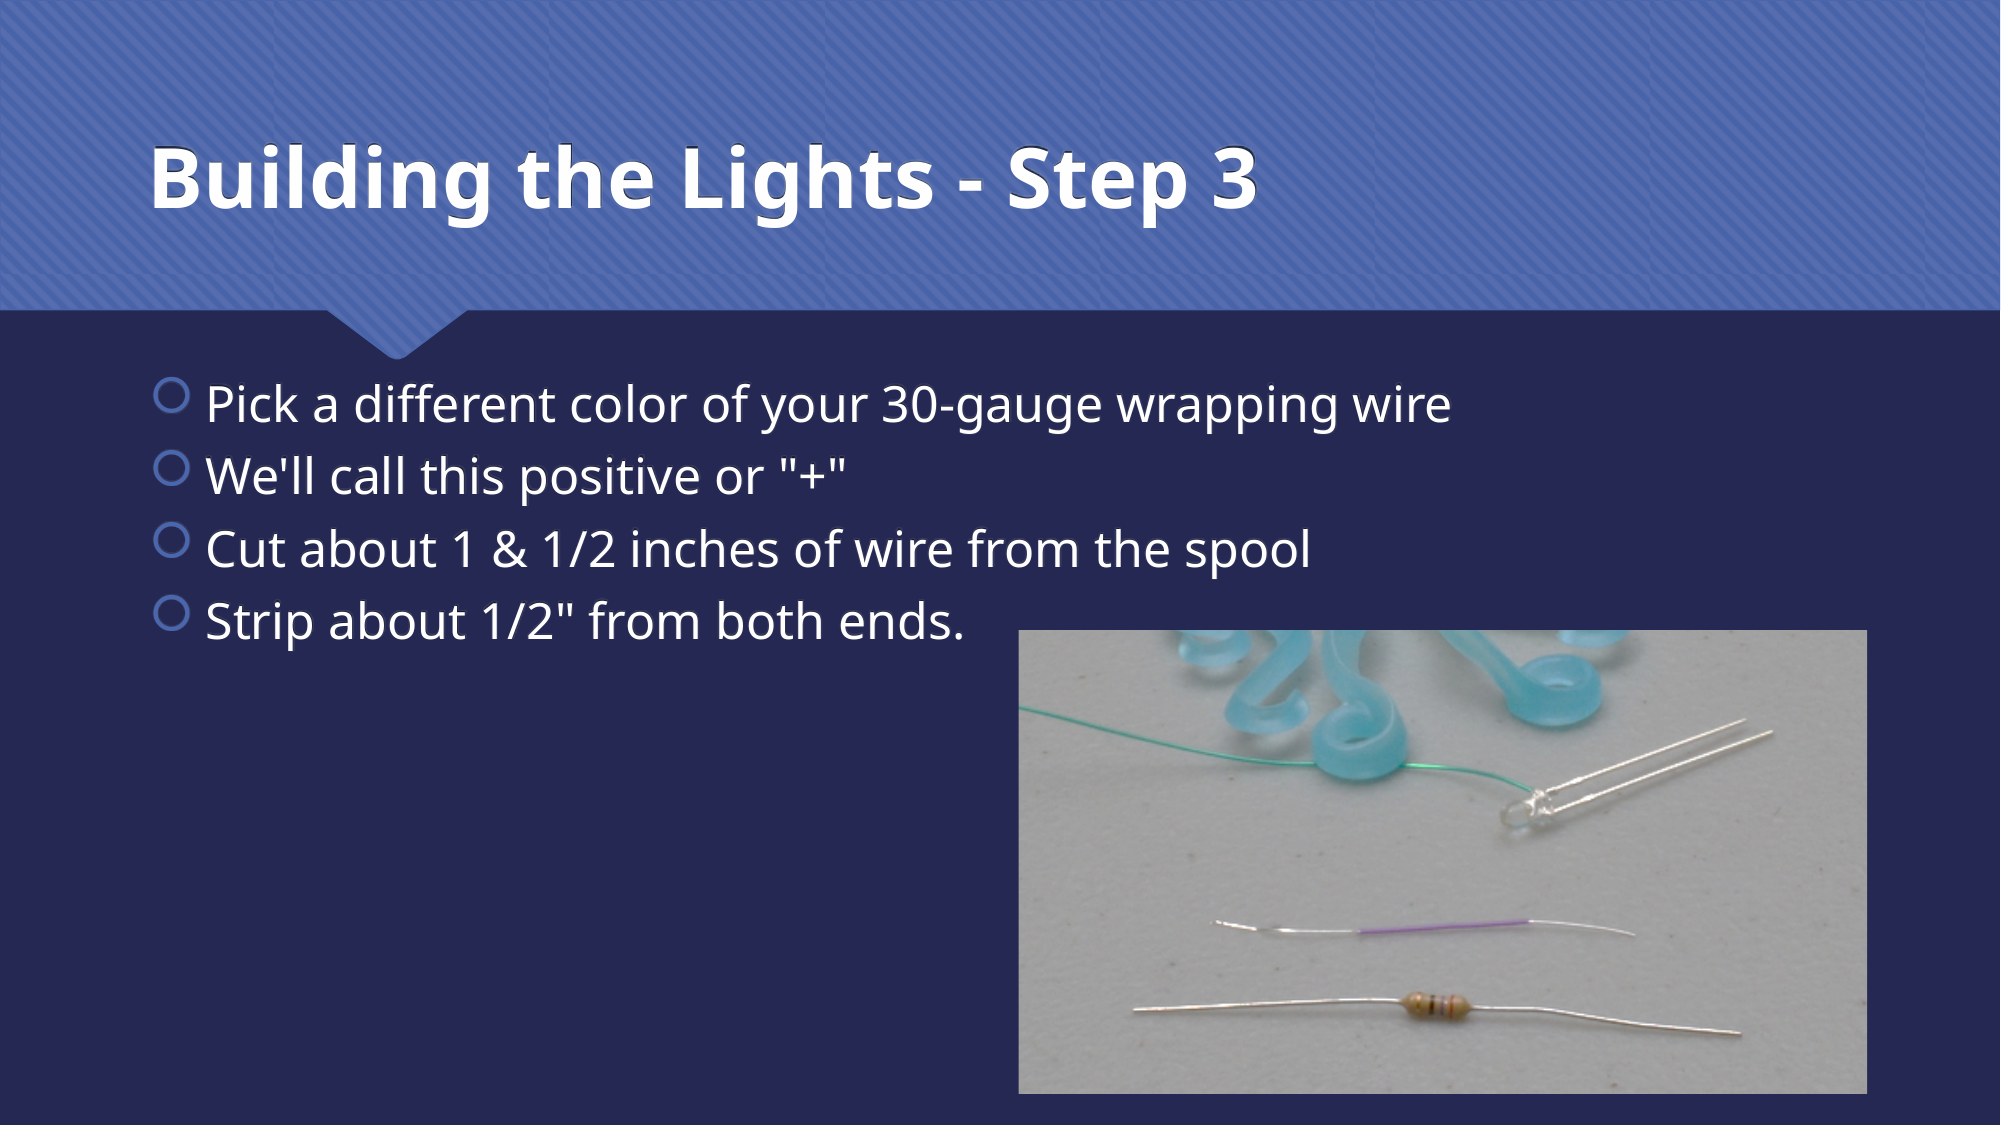

# Building the Lights - Step 3
Pick a different color of your 30-gauge wrapping wire
We'll call this positive or "+"
Cut about 1 & 1/2 inches of wire from the spool
Strip about 1/2" from both ends.